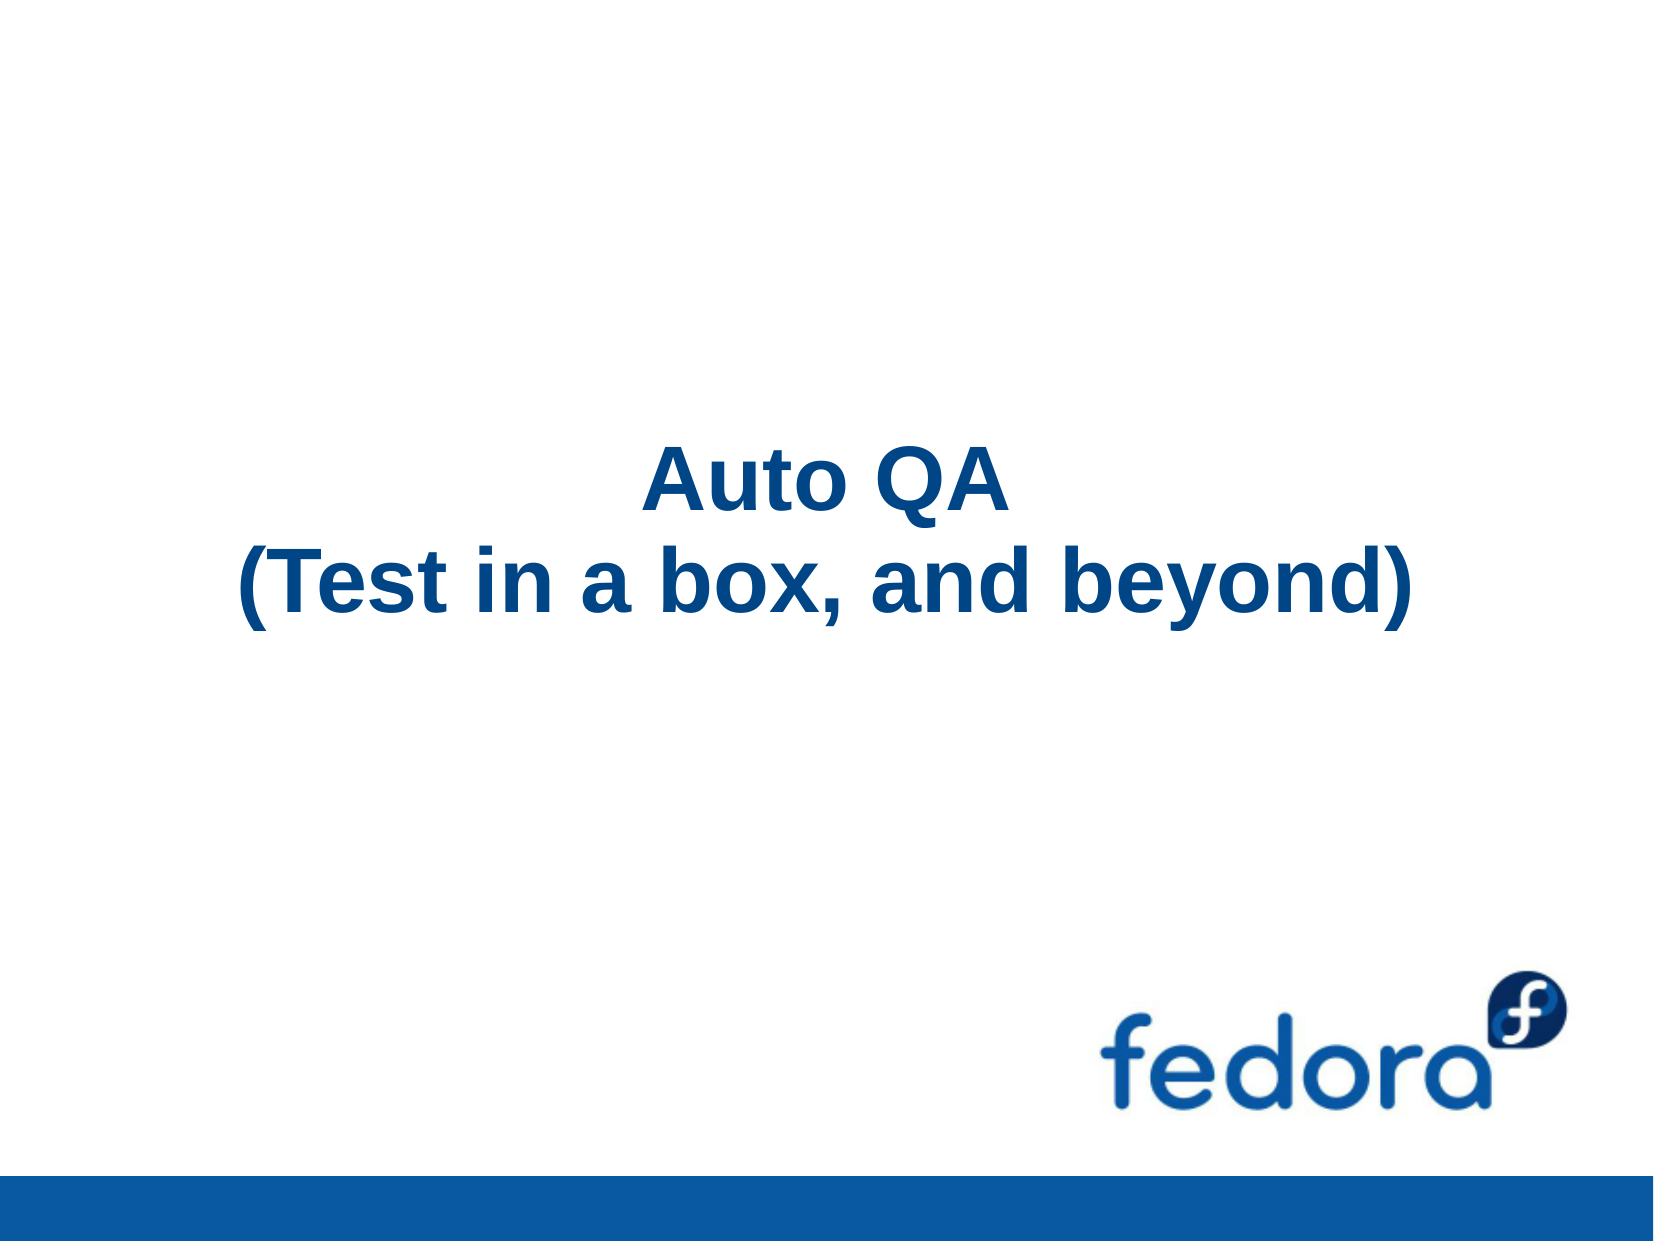

# Auto QA
(Test in a box, and beyond)